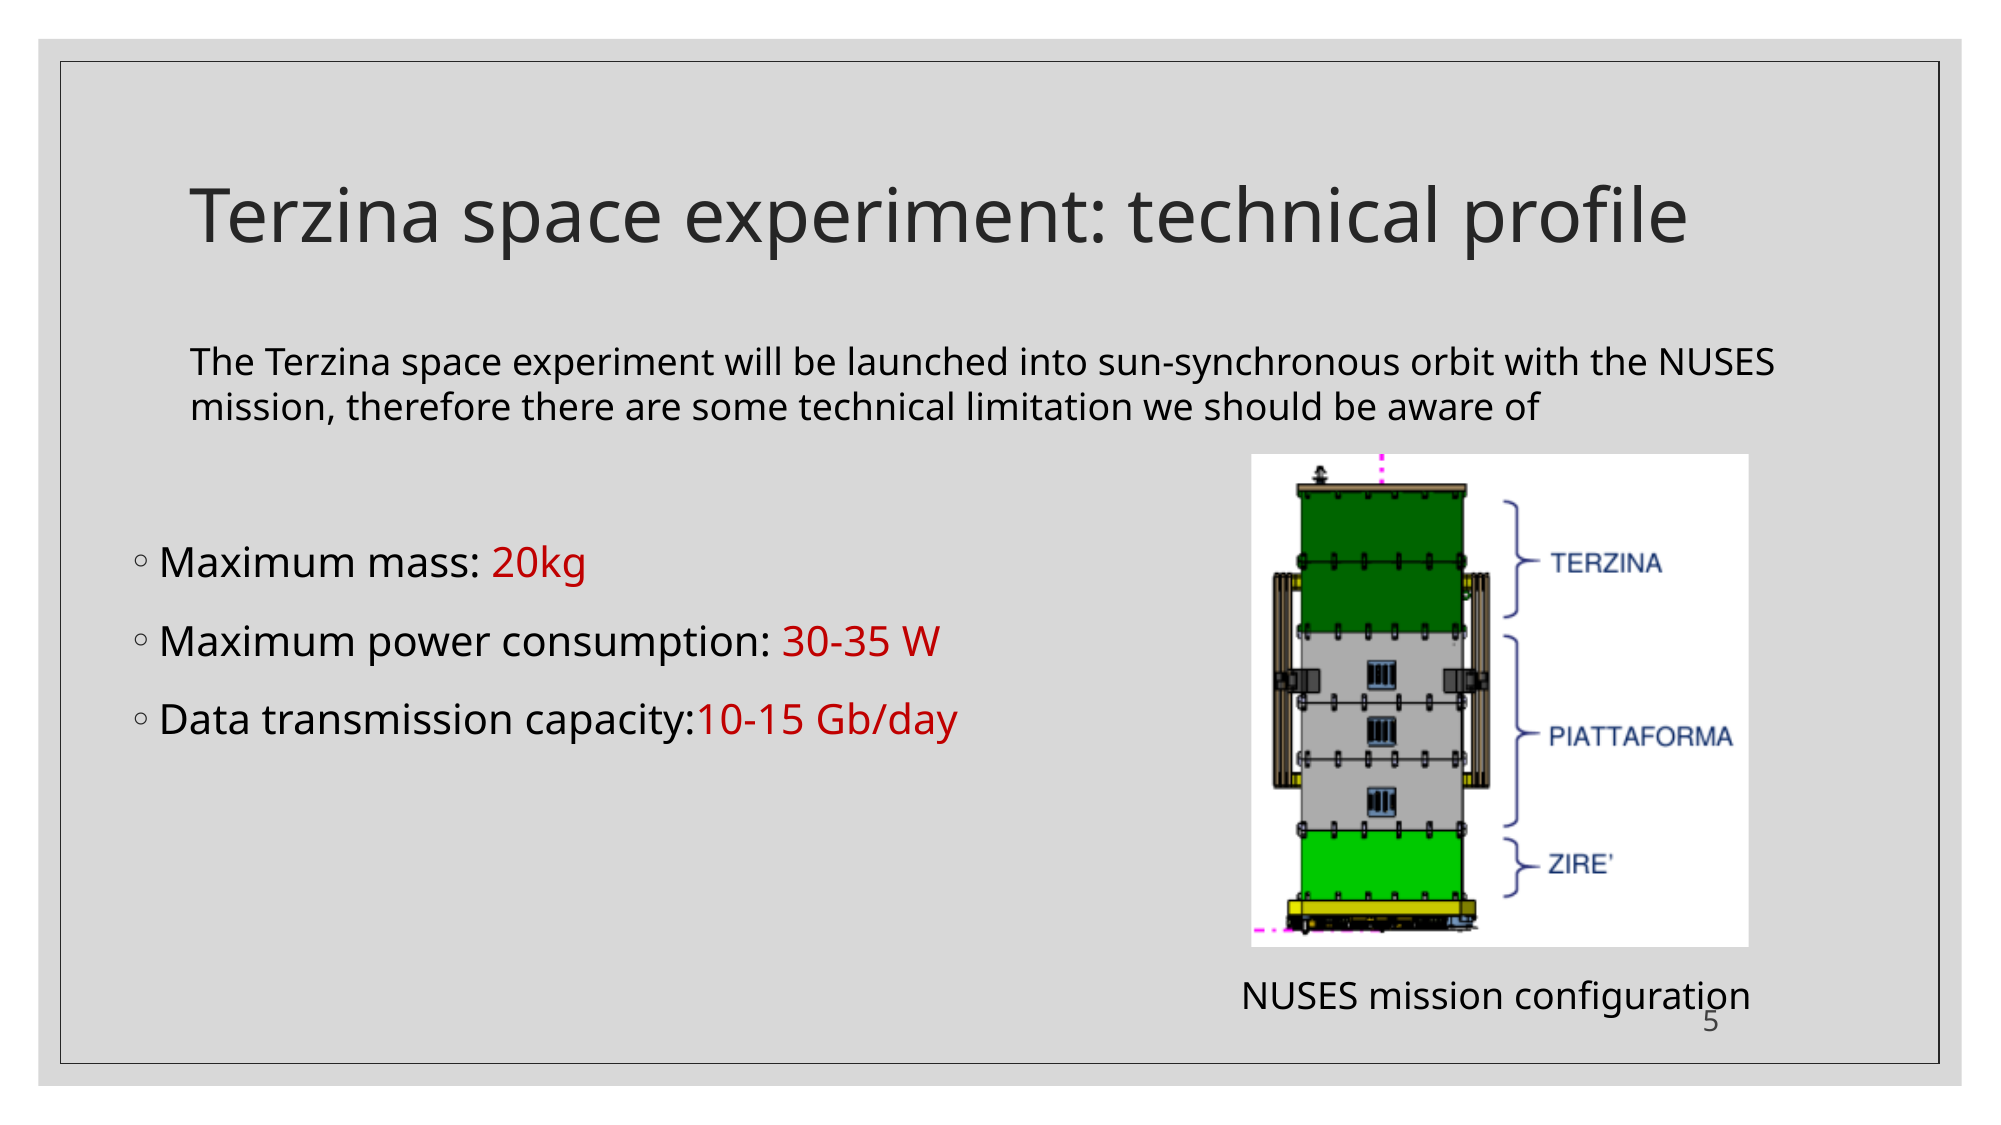

# Terzina space experiment: technical profile
The Terzina space experiment will be launched into sun-synchronous orbit with the NUSES mission, therefore there are some technical limitation we should be aware of
Maximum mass: 20kg
Maximum power consumption: 30-35 W
Data transmission capacity:10-15 Gb/day
NUSES mission configuration